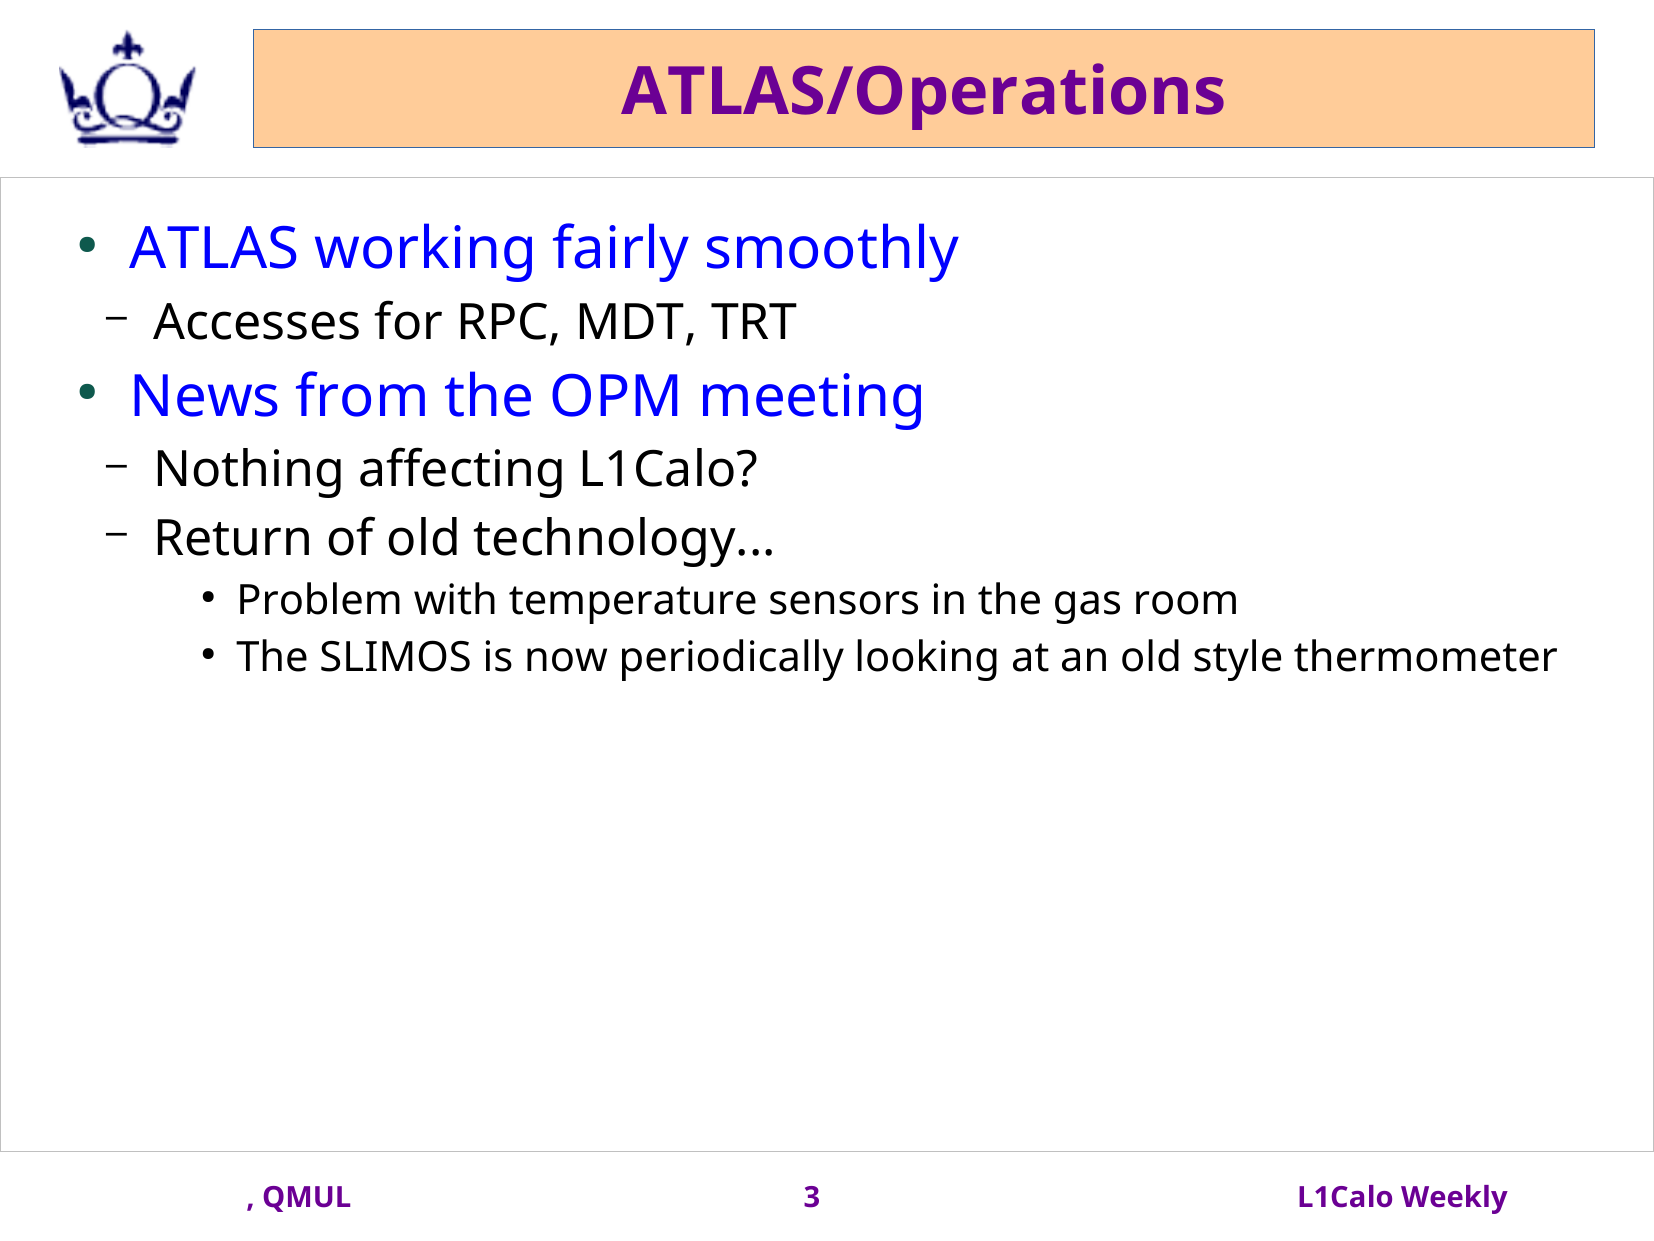

# ATLAS/Operations
ATLAS working fairly smoothly
Accesses for RPC, MDT, TRT
News from the OPM meeting
Nothing affecting L1Calo?
Return of old technology...
Problem with temperature sensors in the gas room
The SLIMOS is now periodically looking at an old style thermometer